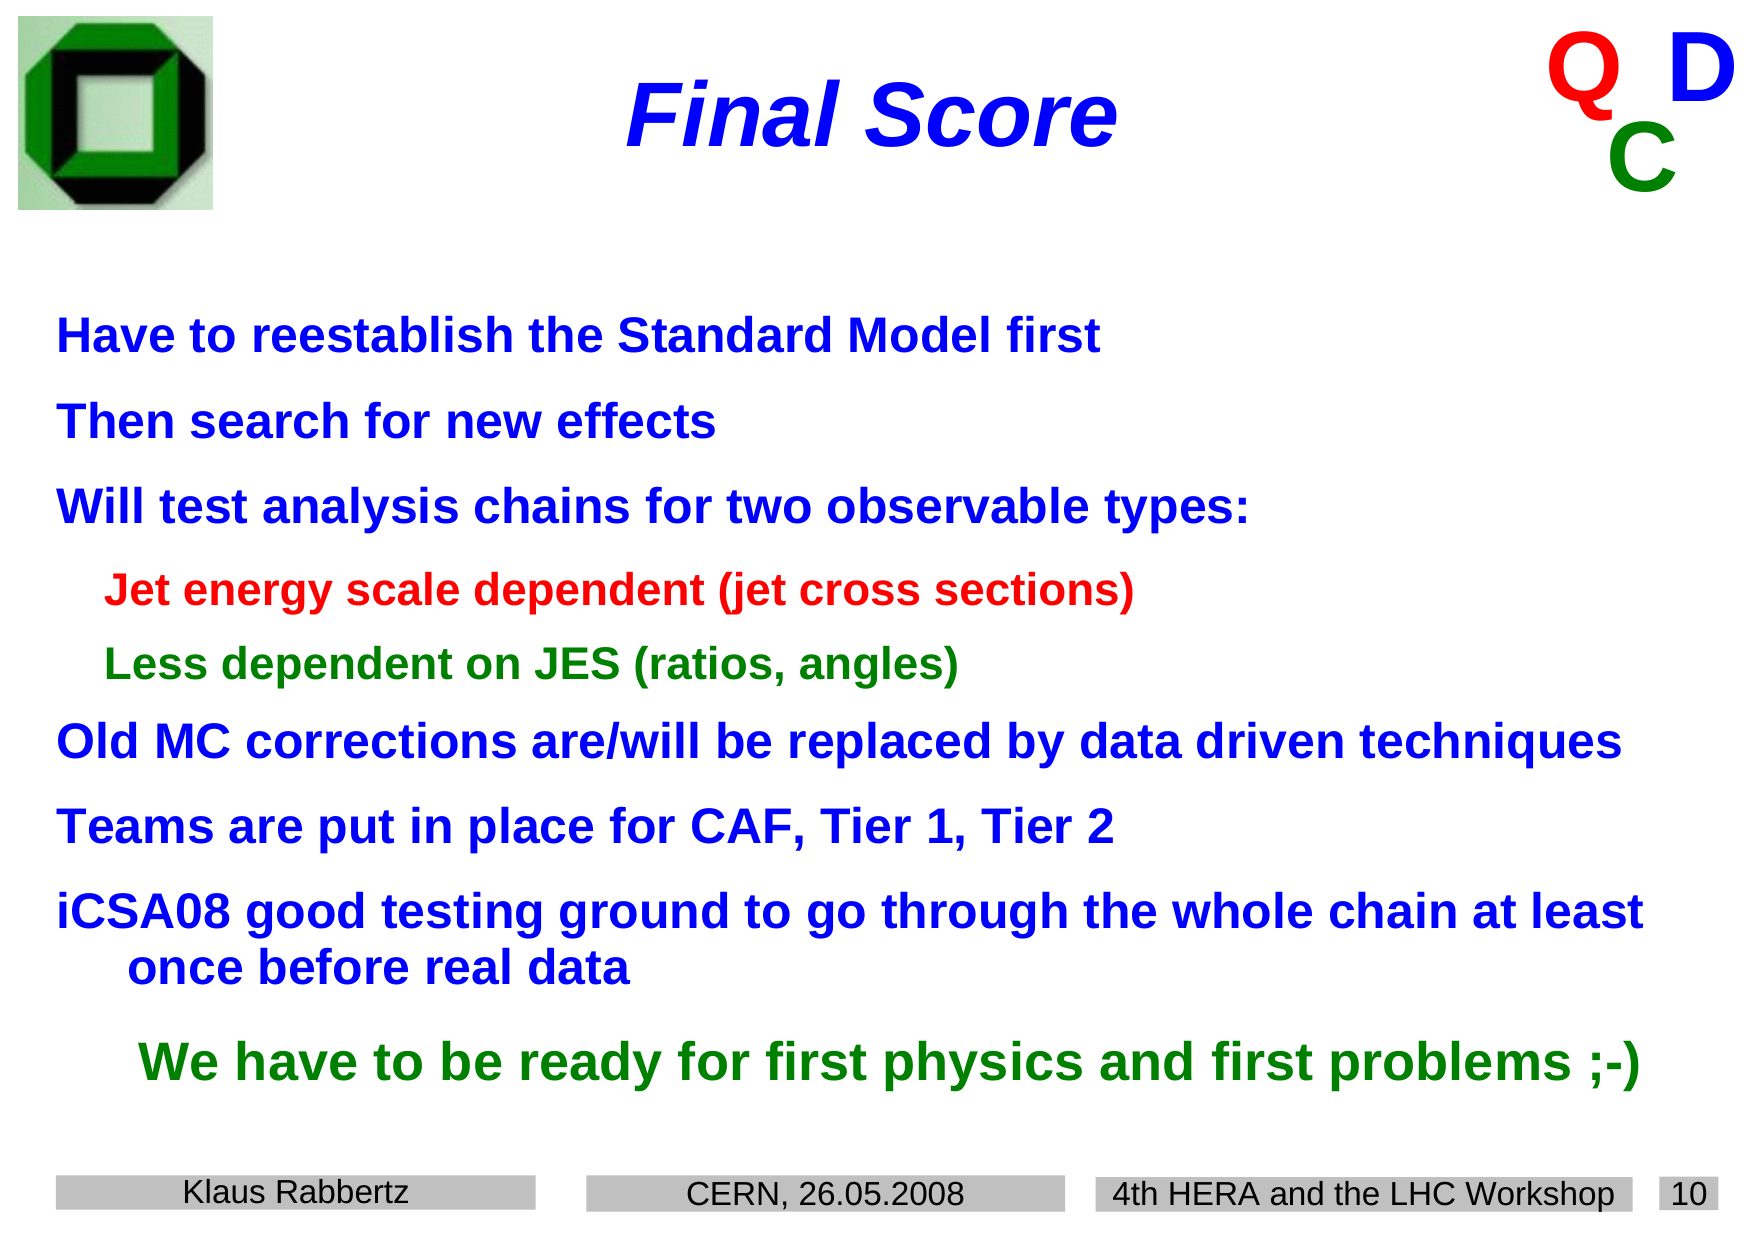

# Final Score
Have to reestablish the Standard Model first
Then search for new effects
Will test analysis chains for two observable types:
Jet energy scale dependent (jet cross sections)
Less dependent on JES (ratios, angles)
Old MC corrections are/will be replaced by data driven techniques
Teams are put in place for CAF, Tier 1, Tier 2
iCSA08 good testing ground to go through the whole chain at least once before real data
We have to be ready for first physics and first problems ;-)